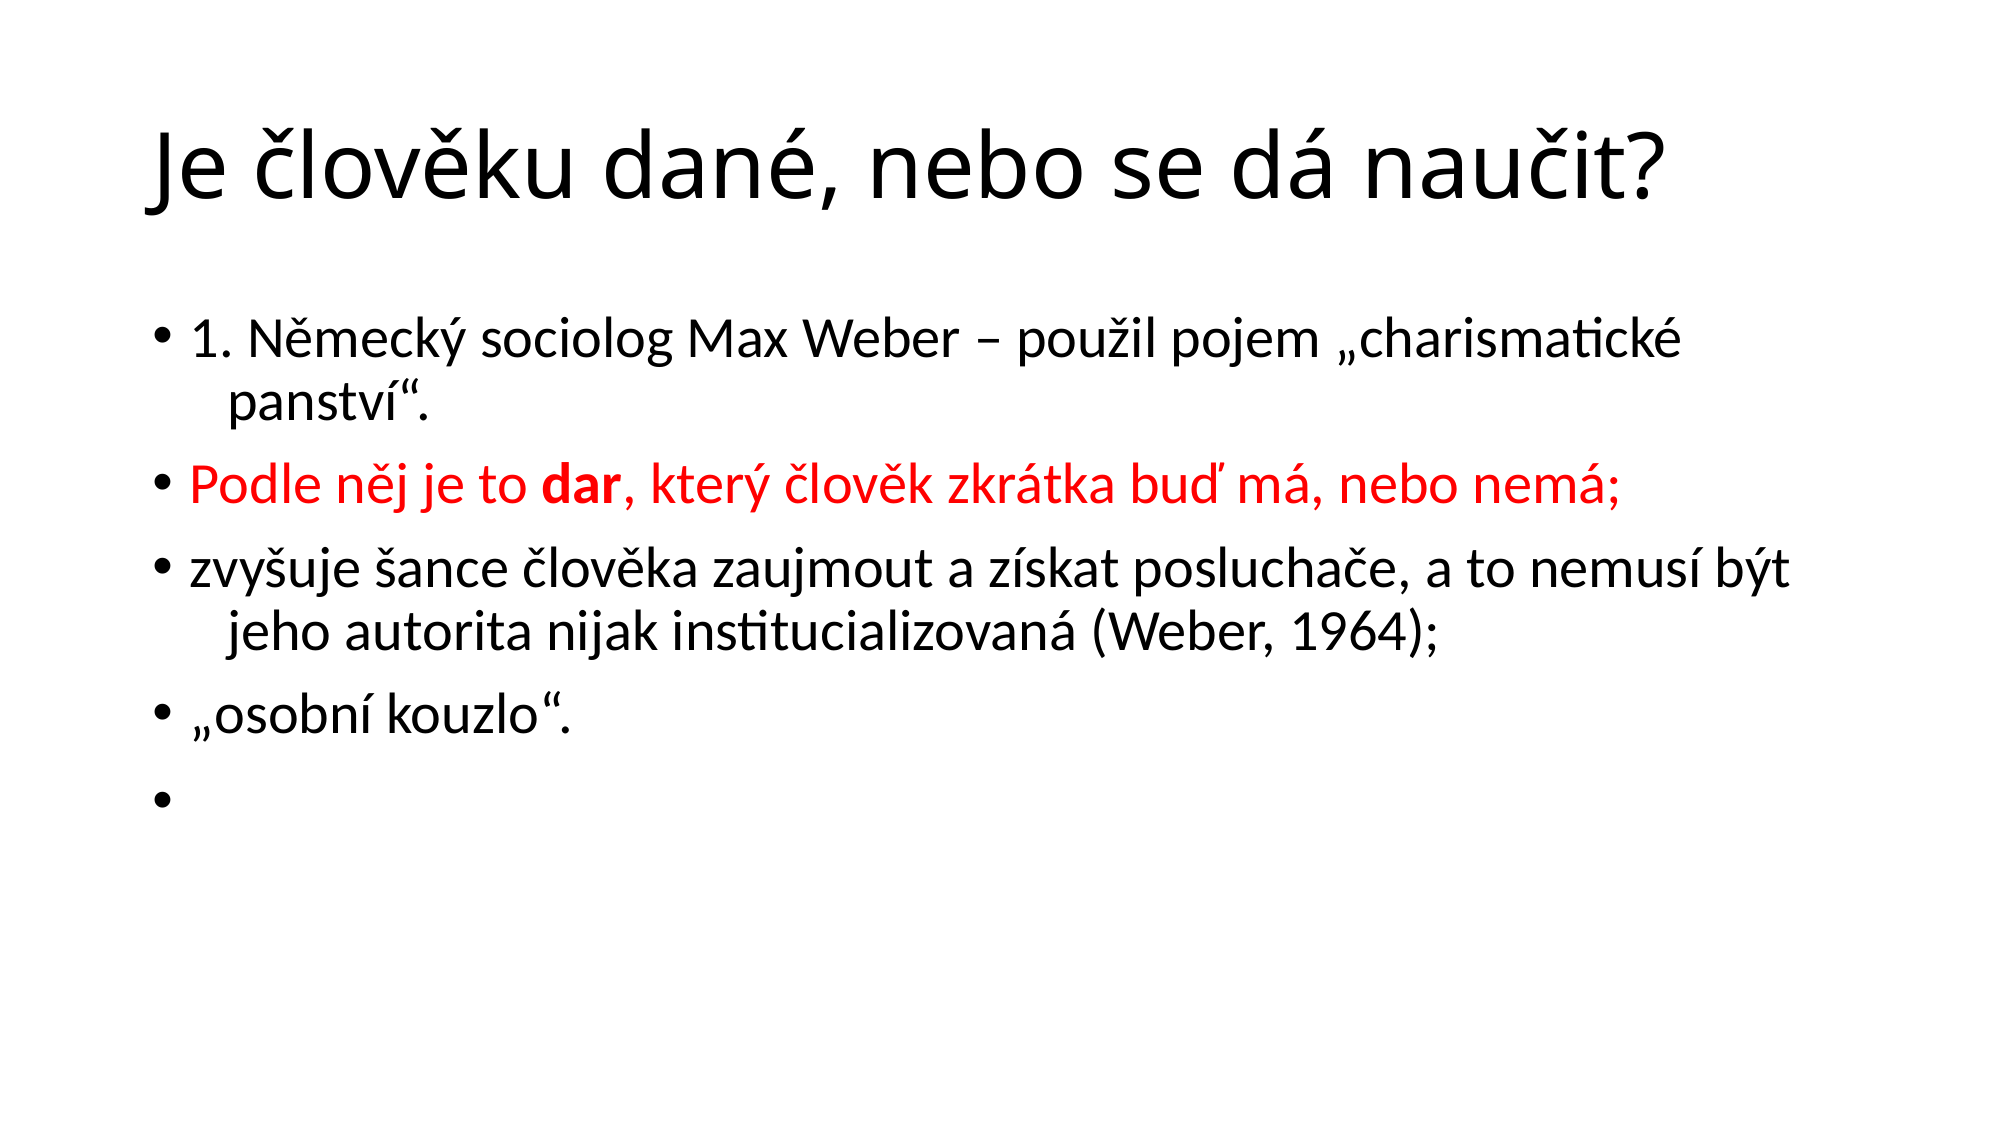

# Je člověku dané, nebo se dá naučit?
1. Německý sociolog Max Weber – použil pojem „charismatické panství“.
Podle něj je to dar, který člověk zkrátka buď má, nebo nemá;
zvyšuje šance člověka zaujmout a získat posluchače, a to nemusí být jeho autorita nijak institucializovaná (Weber, 1964);
„osobní kouzlo“.